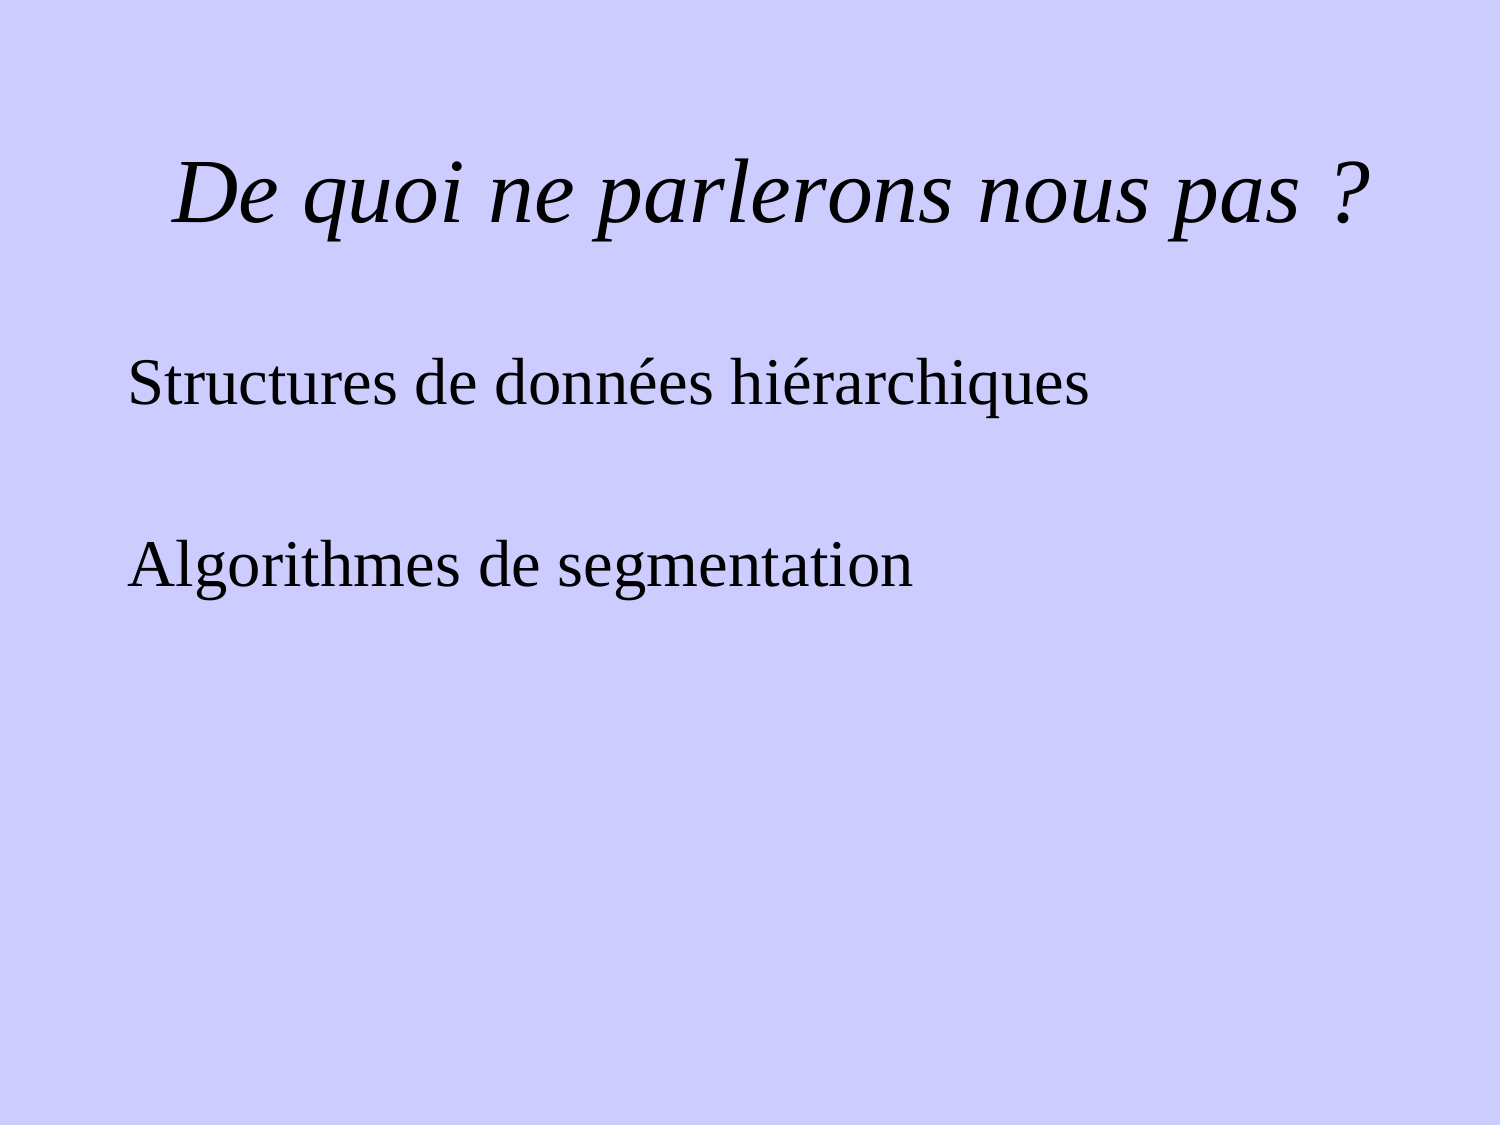

# De quoi ne parlerons nous pas ?
Structures de données hiérarchiques
Algorithmes de segmentation